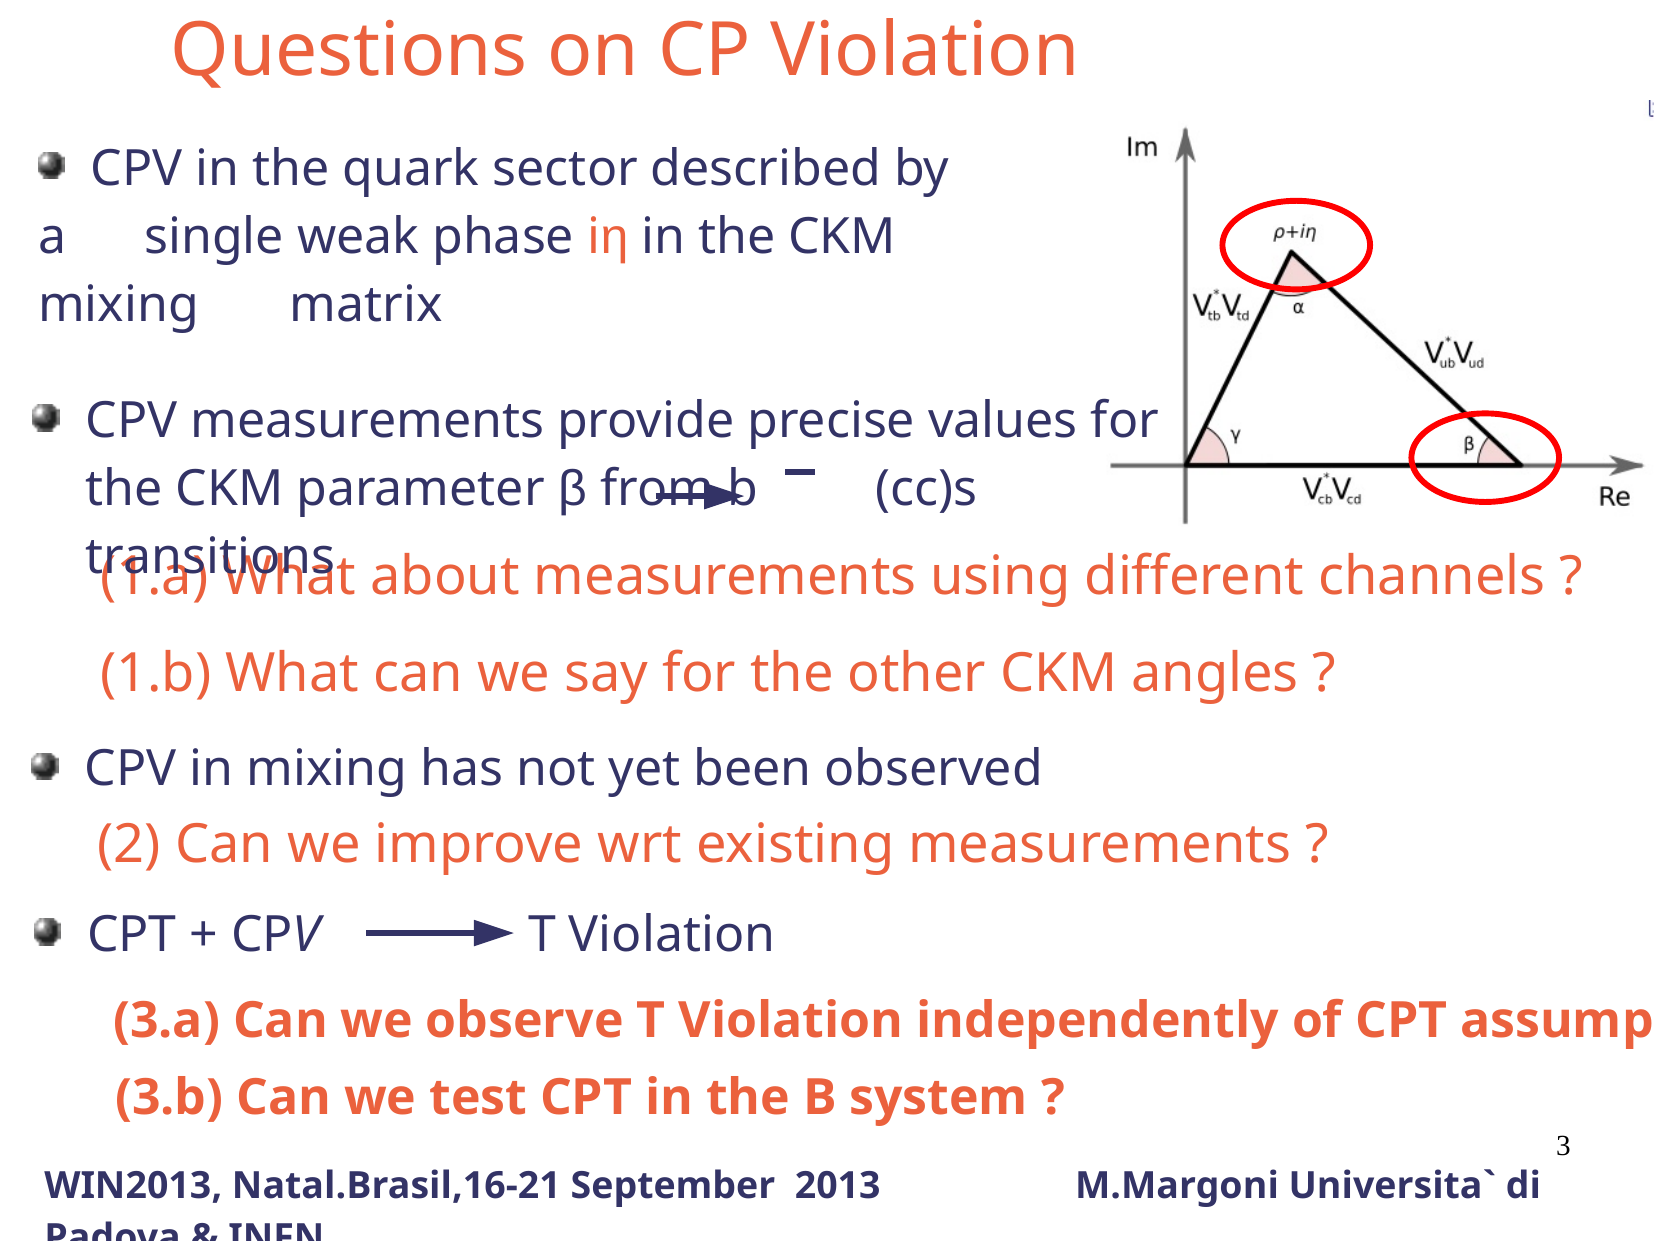

Questions on CP Violation
 CPV in the quark sector described by a single weak phase iη in the CKM mixing matrix
CPV measurements provide precise values for the CKM parameter β from b (cc)s transitions
(1.a) What about measurements using different channels ?
(1.b) What can we say for the other CKM angles ?
CPV in mixing has not yet been observed
(2) Can we improve wrt existing measurements ?
CPT + CPV T Violation
(3.a) Can we observe T Violation independently of CPT assumption ?
(3.b) Can we test CPT in the B system ?
3
WIN2013, Natal.Brasil,16-21 September 2013 M.Margoni Universita` di Padova & INFN